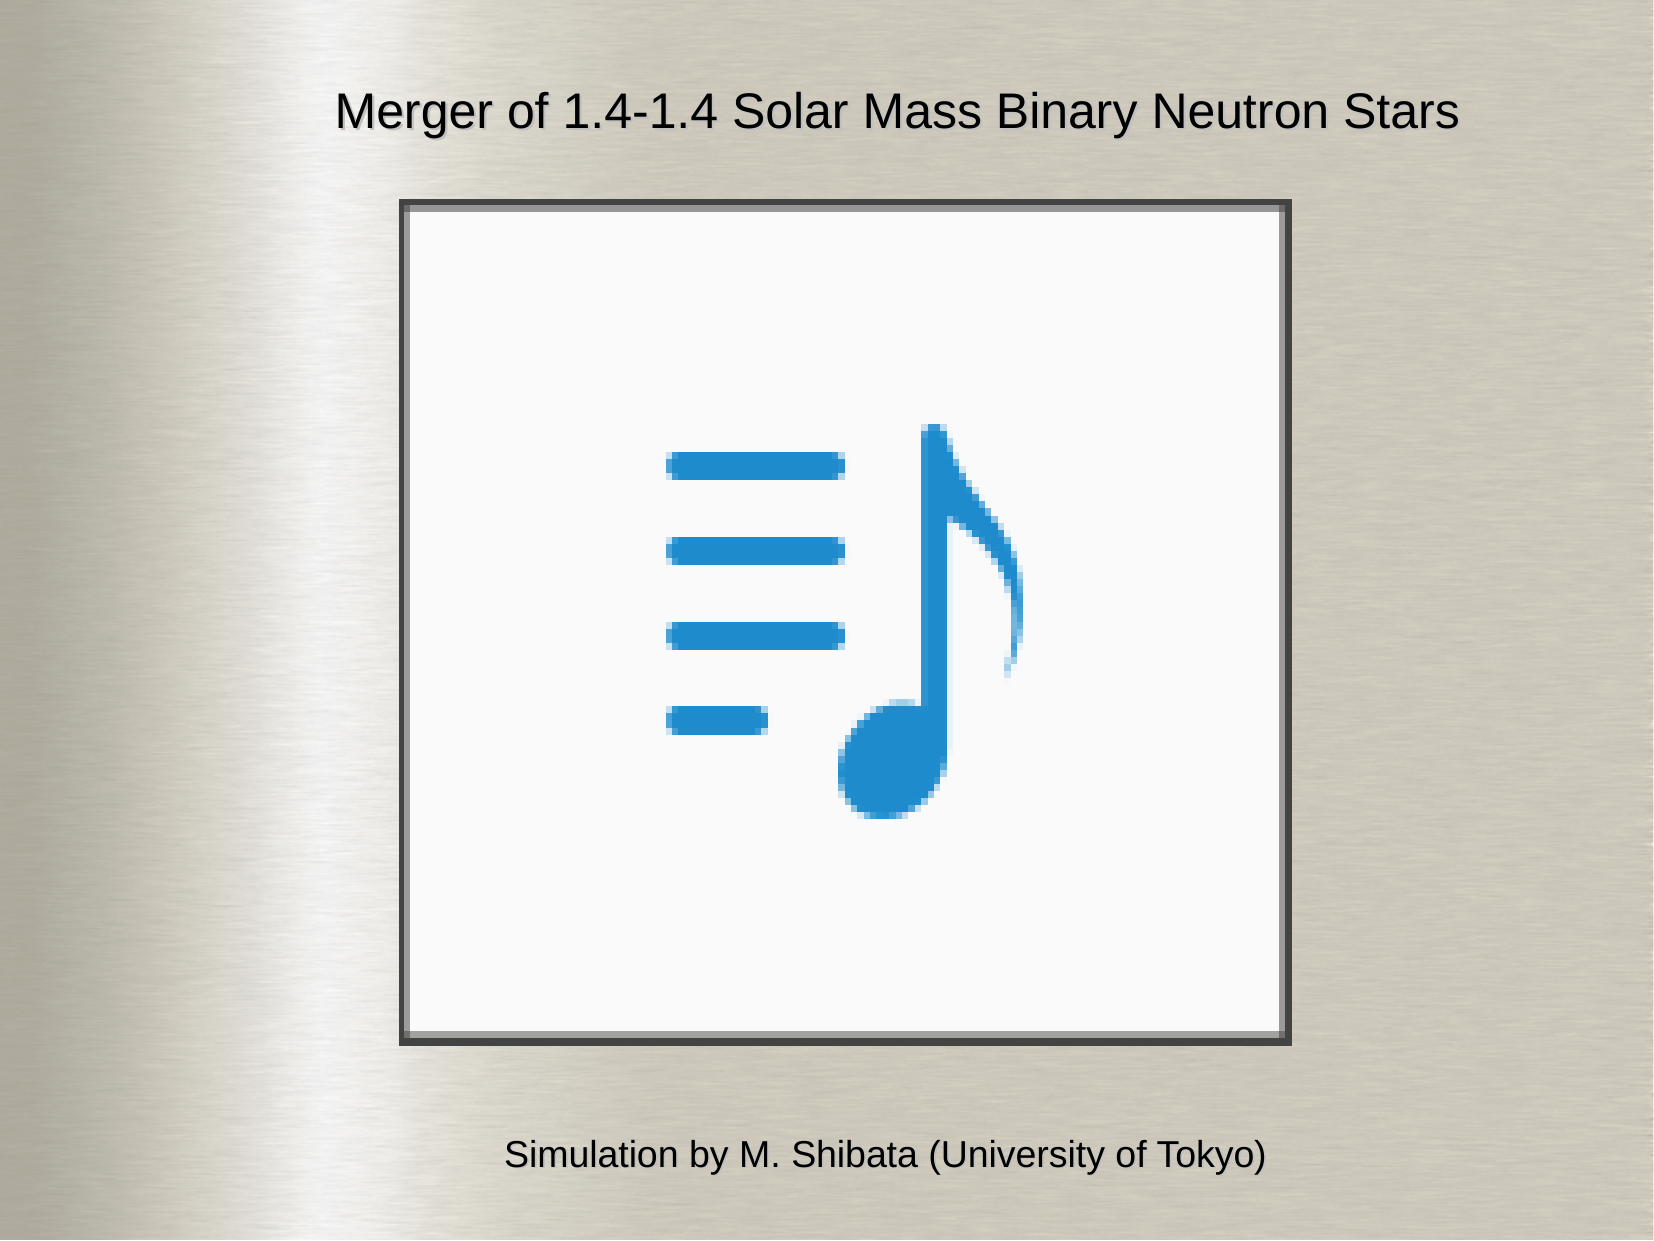

Merger of 1.4-1.4 Solar Mass Binary Neutron Stars
Simulation by M. Shibata (University of Tokyo)